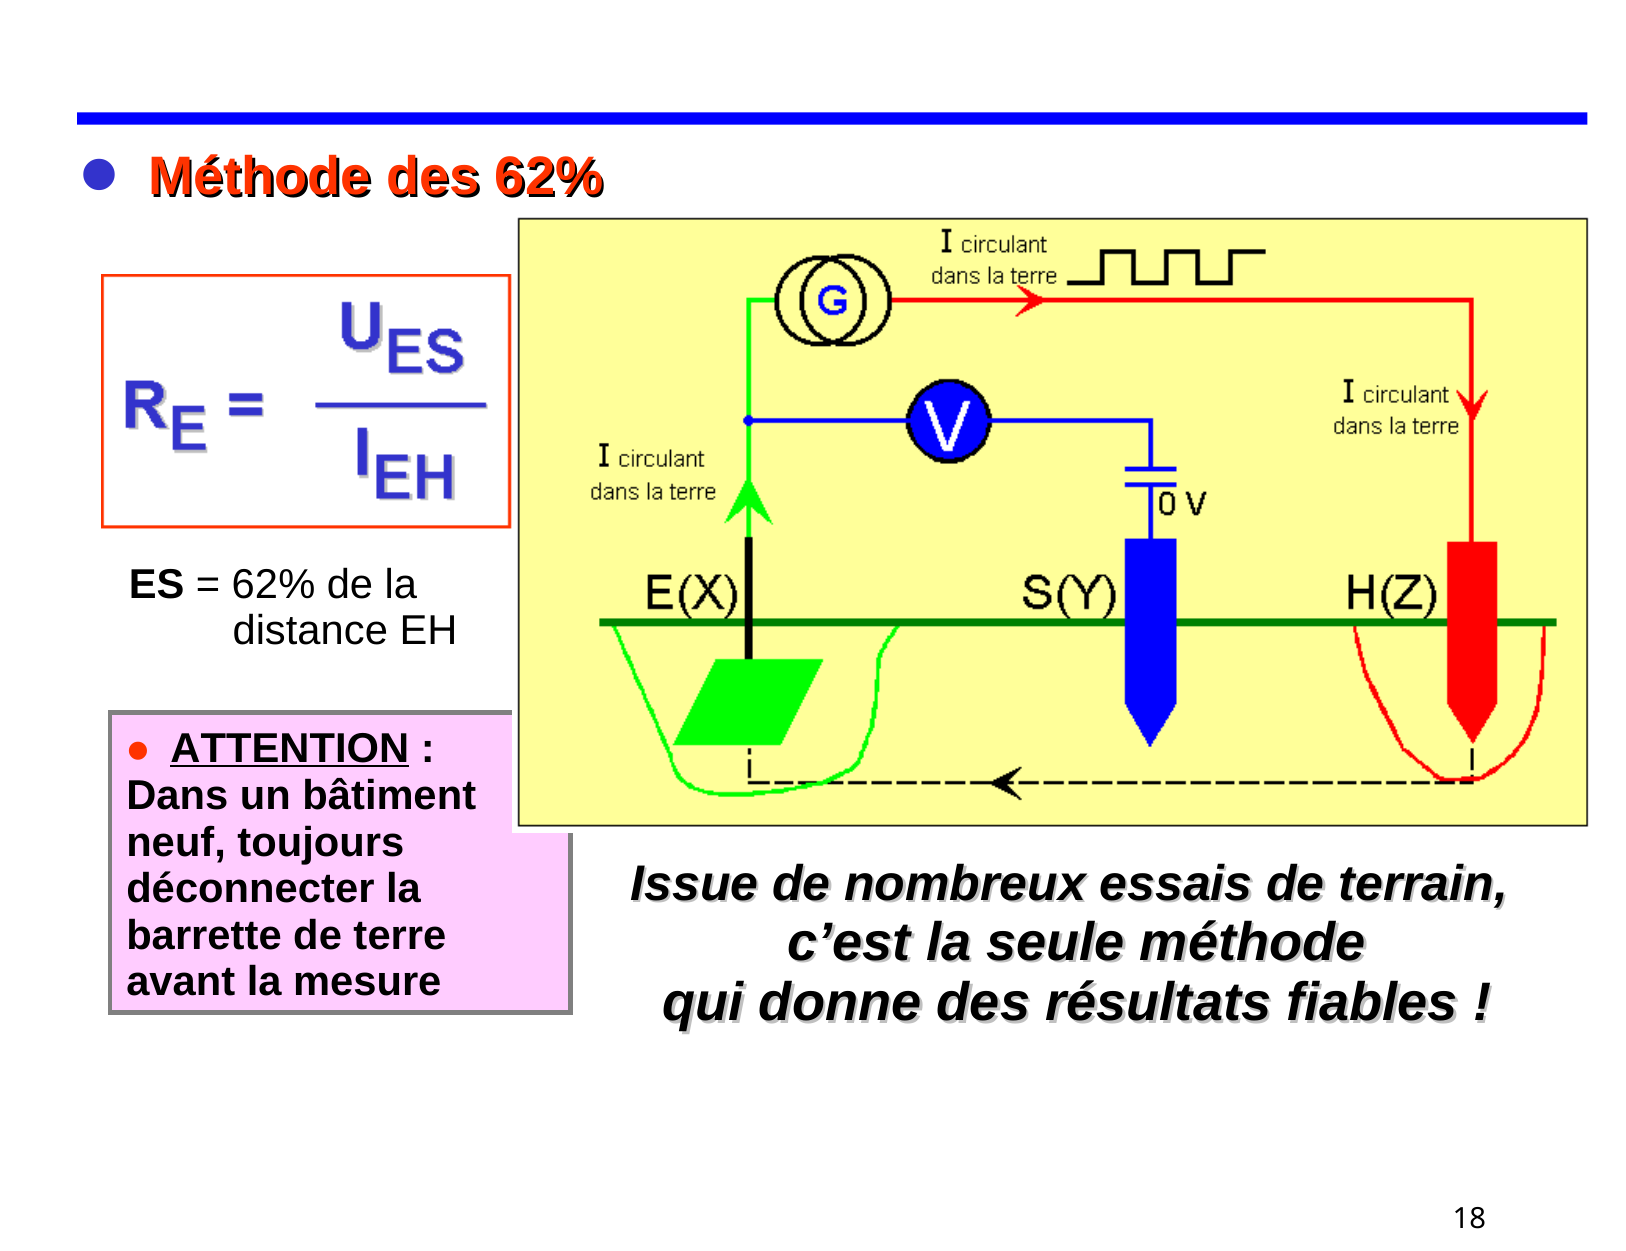

 Méthode des 62%
ES = 62% de la
 distance EH
 ATTENTION :
Dans un bâtiment
neuf, toujours
déconnecter la
barrette de terre
avant la mesure
Issue de nombreux essais de terrain,
 c’est la seule méthode
 qui donne des résultats fiables !